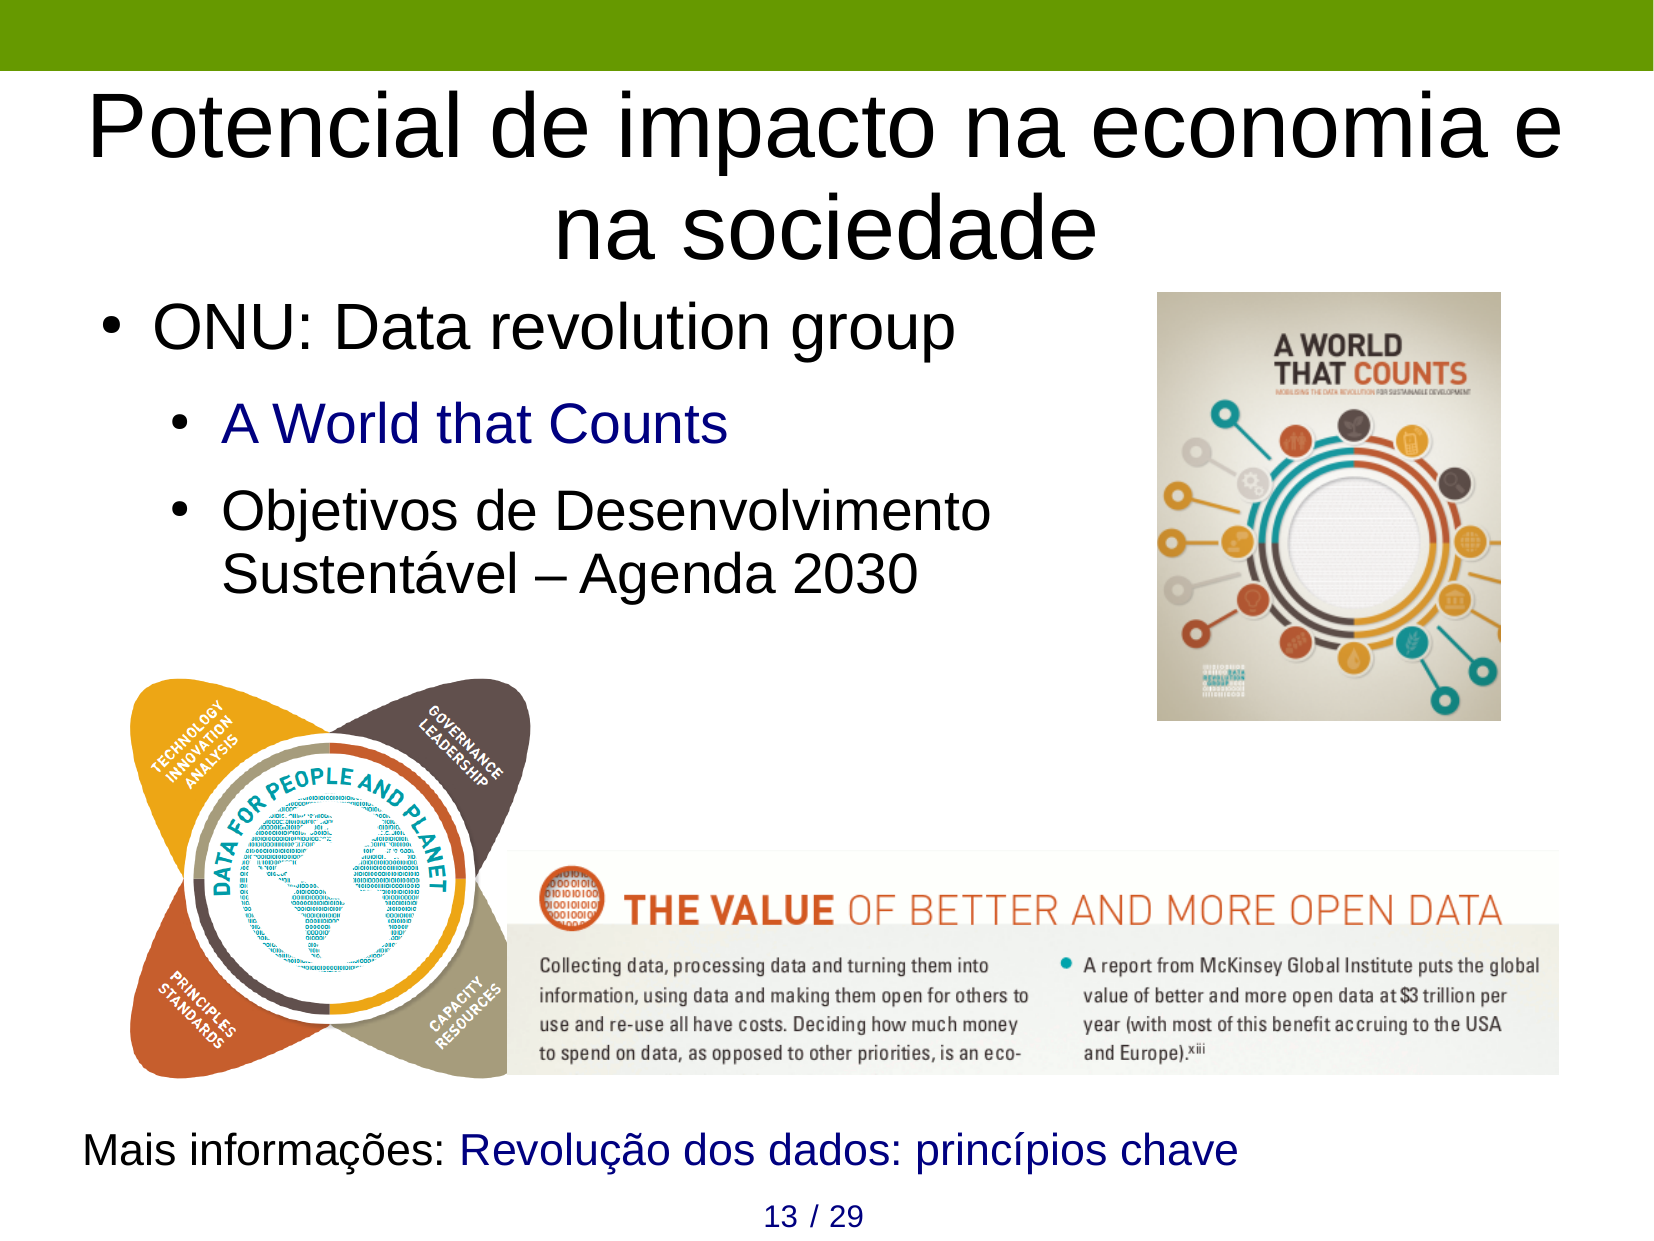

# Potencial de impacto na economia e na sociedade
ONU: Data revolution group
A World that Counts
Objetivos de Desenvolvimento
Sustentável – Agenda 2030
Mais informações: Revolução dos dados: princípios chave
/
29